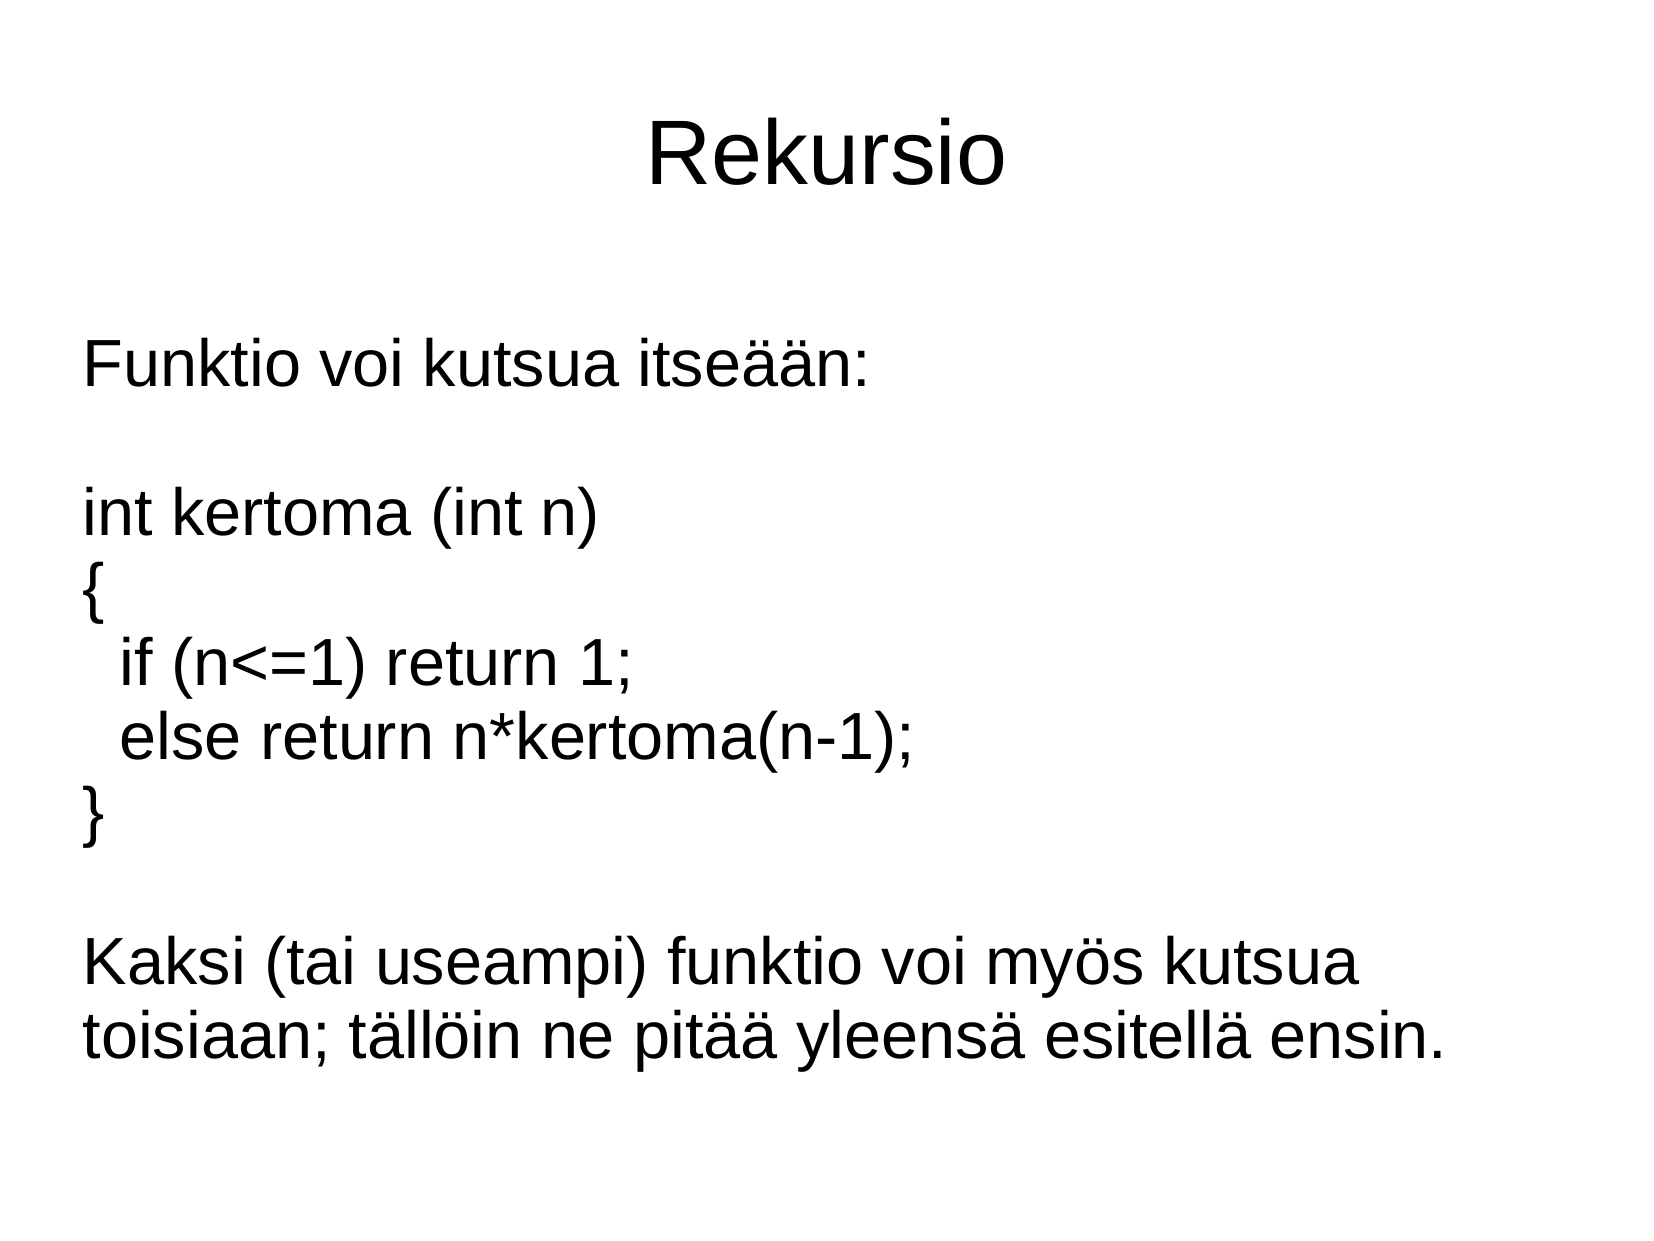

# Rekursio
Funktio voi kutsua itseään:
int kertoma (int n)
{
 if (n<=1) return 1;
 else return n*kertoma(n-1);
}
Kaksi (tai useampi) funktio voi myös kutsua toisiaan; tällöin ne pitää yleensä esitellä ensin.